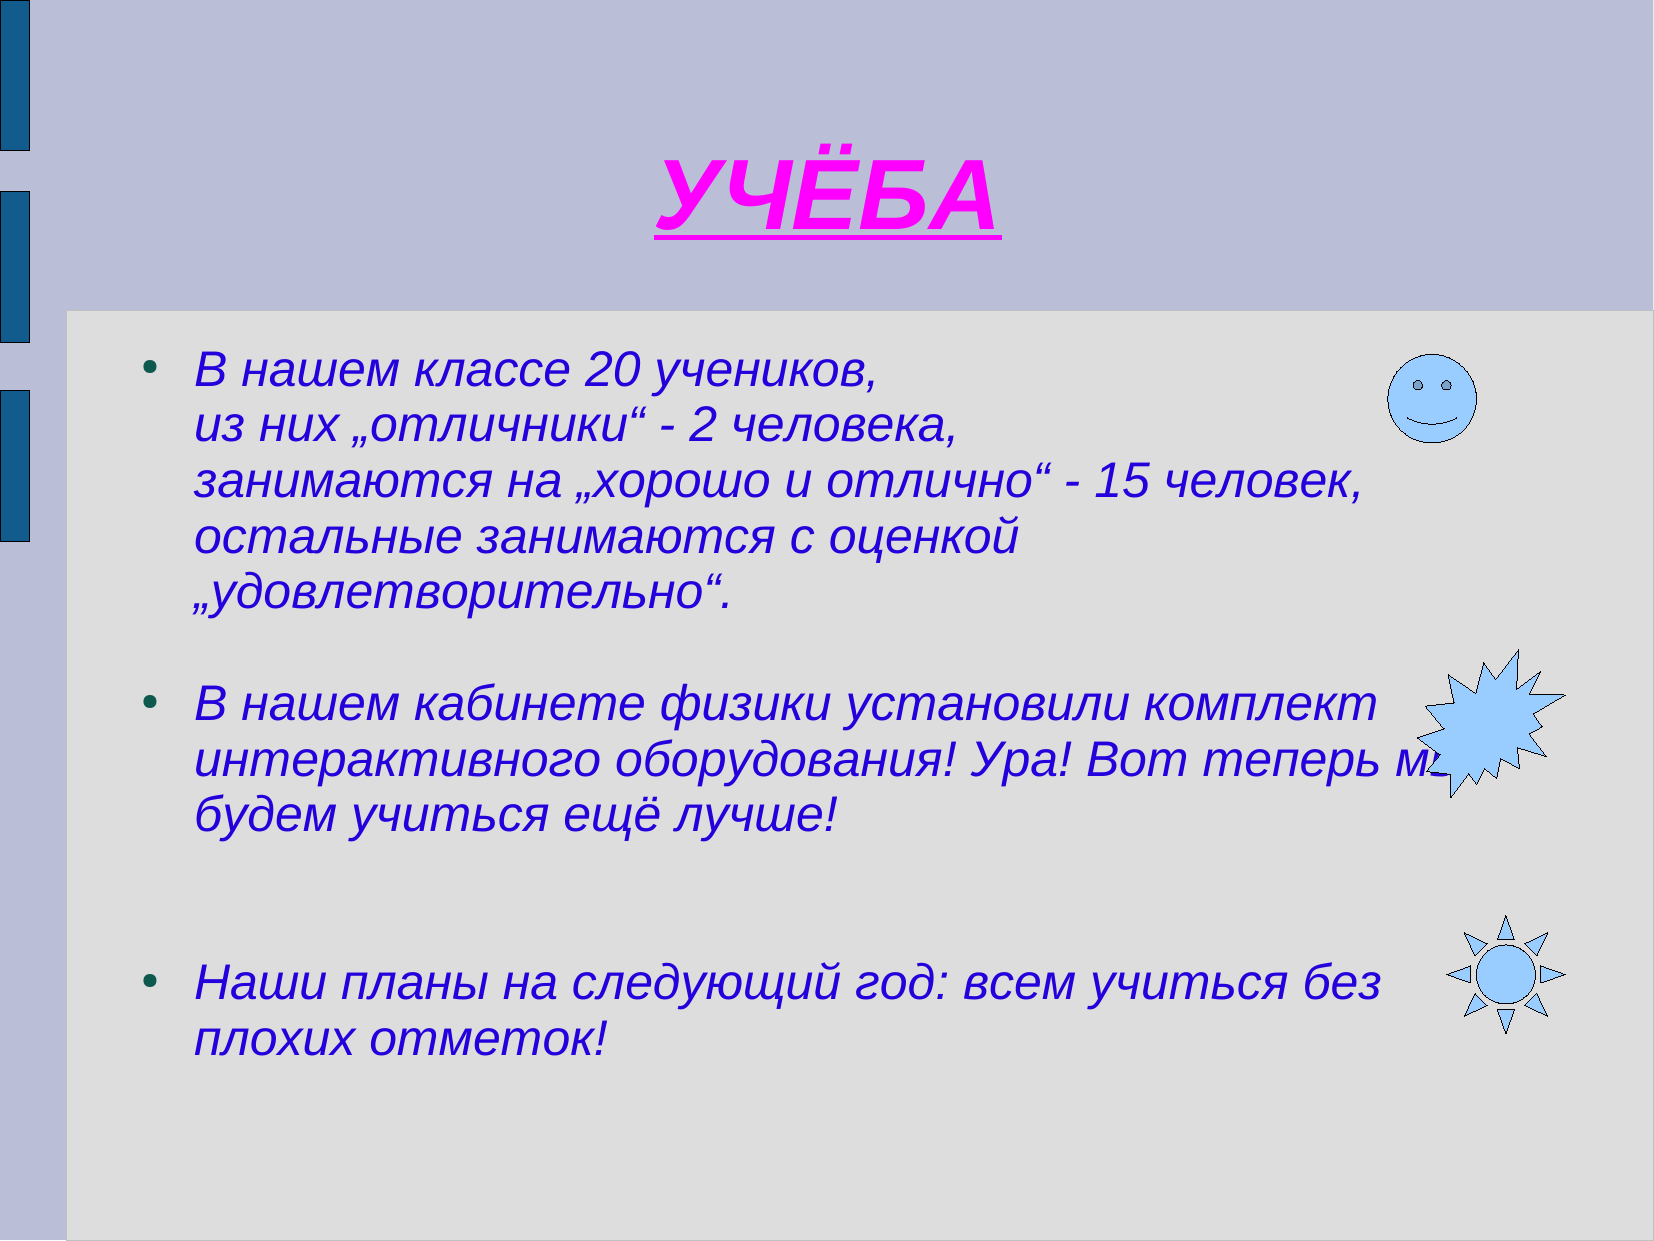

# УЧЁБА
В нашем классе 20 учеников,
из них „отличники“ - 2 человека,
занимаются на „хорошо и отлично“ - 15 человек,
остальные занимаются с оценкой „удовлетворительно“.
В нашем кабинете физики установили комплект интерактивного оборудования! Ура! Вот теперь мы будем учиться ещё лучше!
Наши планы на следующий год: всем учиться без плохих отметок!